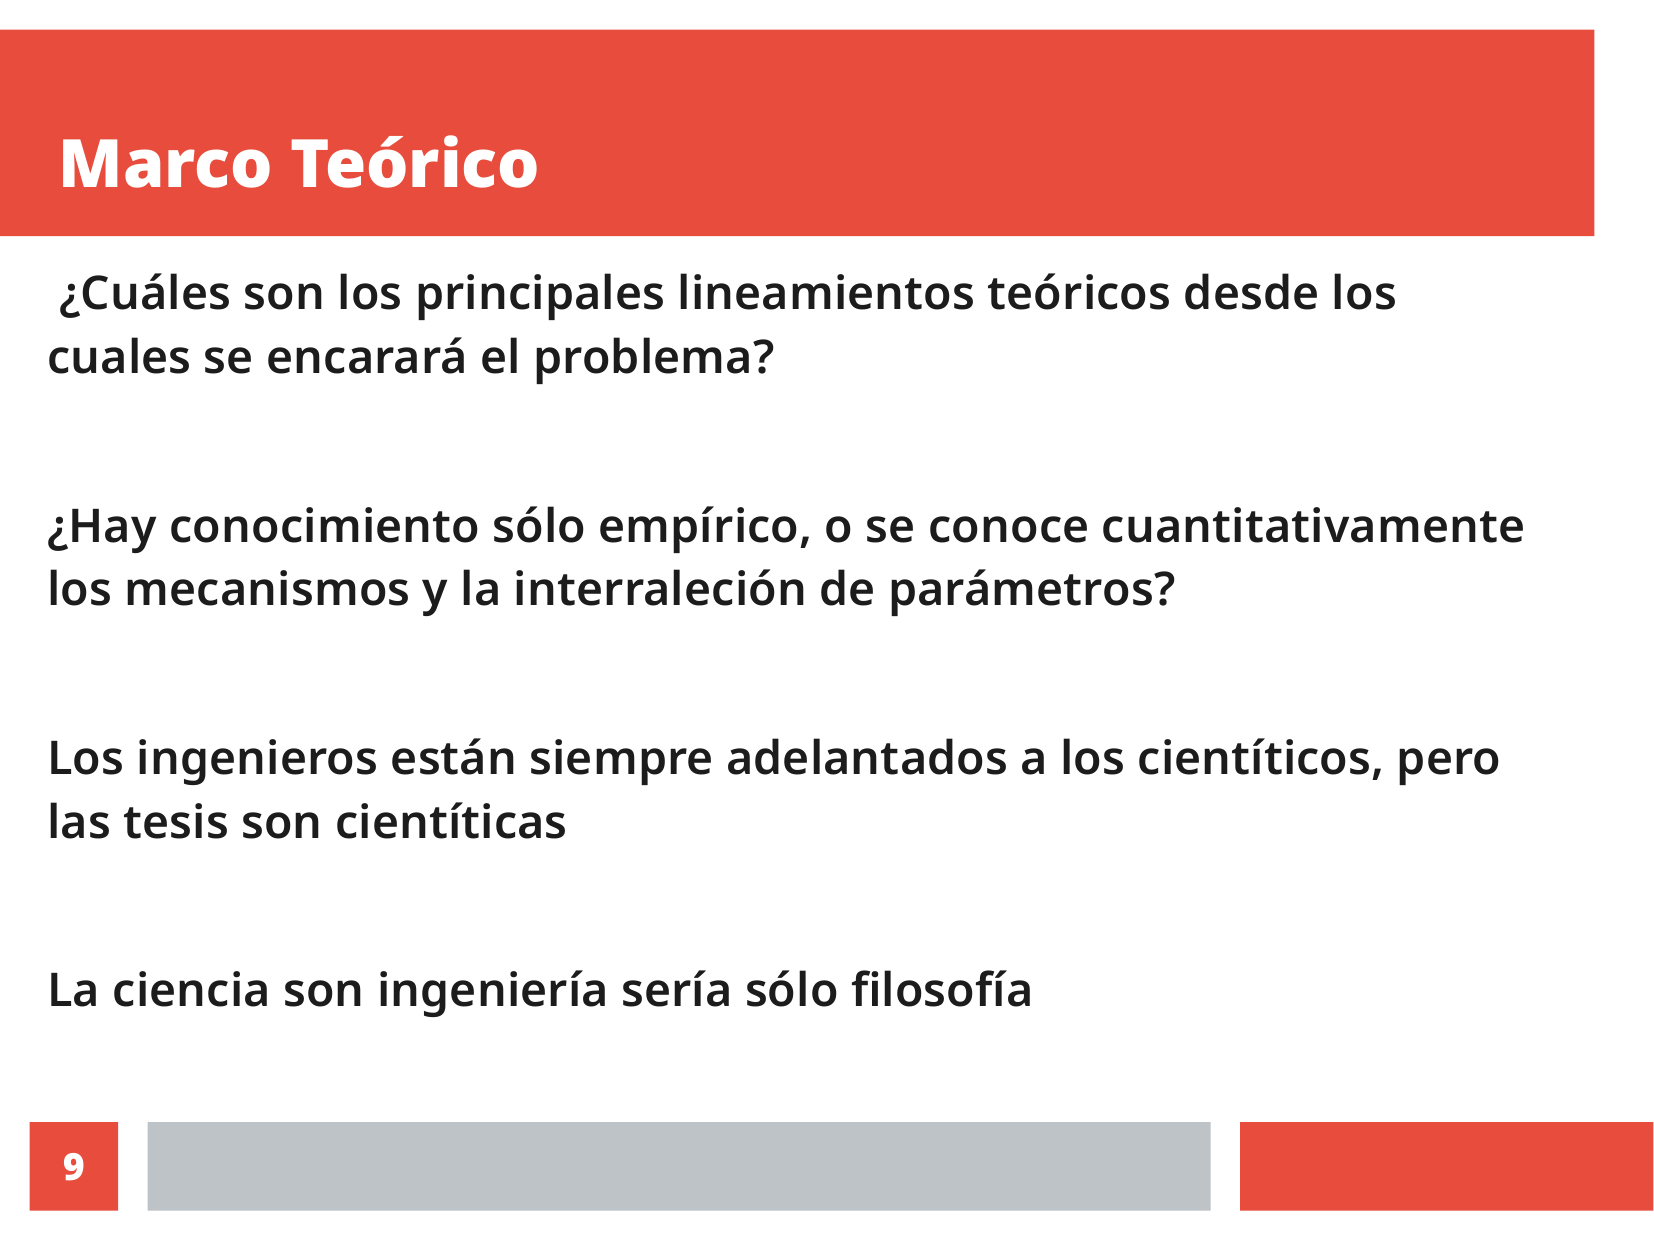

# Marco Teórico
 ¿Cuáles son los principales lineamientos teóricos desde los cuales se encarará el problema?
¿Hay conocimiento sólo empírico, o se conoce cuantitativamente los mecanismos y la interraleción de parámetros?
Los ingenieros están siempre adelantados a los cientíticos, pero las tesis son cientíticas
La ciencia son ingeniería sería sólo filosofía
9